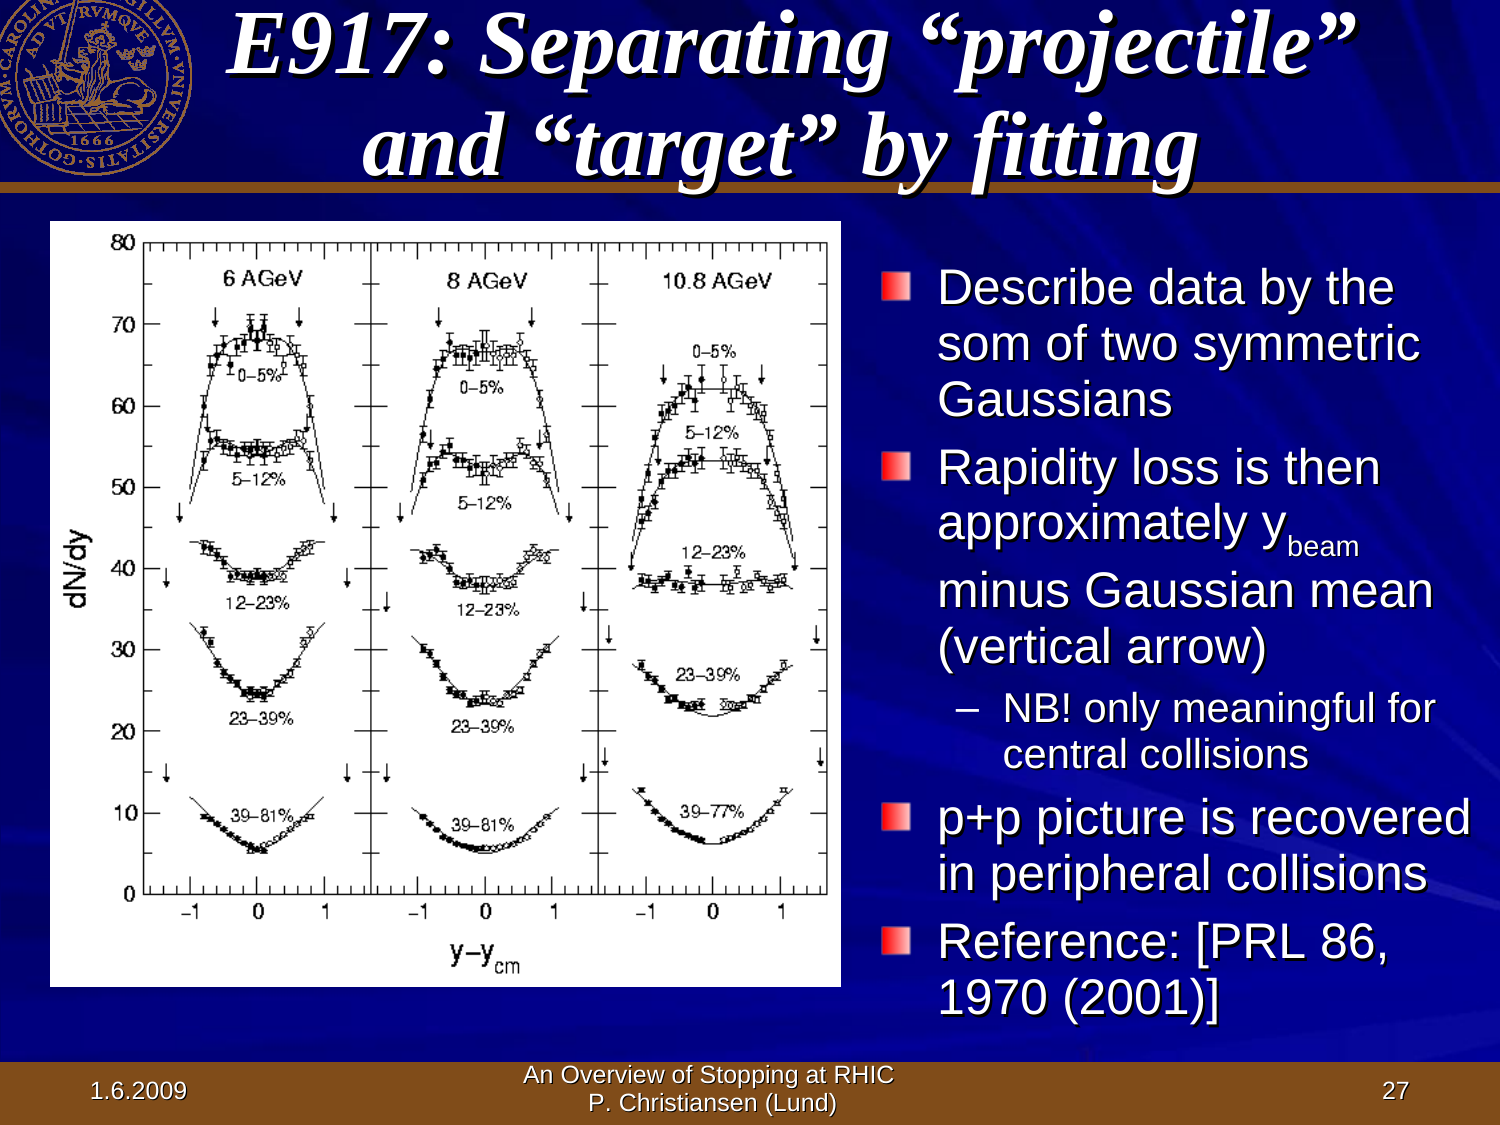

# E917: Separating “projectile” and “target” by fitting
Describe data by the som of two symmetric Gaussians
Rapidity loss is then approximately ybeam minus Gaussian mean (vertical arrow)
NB! only meaningful for central collisions
p+p picture is recovered in peripheral collisions
Reference: [PRL 86, 1970 (2001)]
27